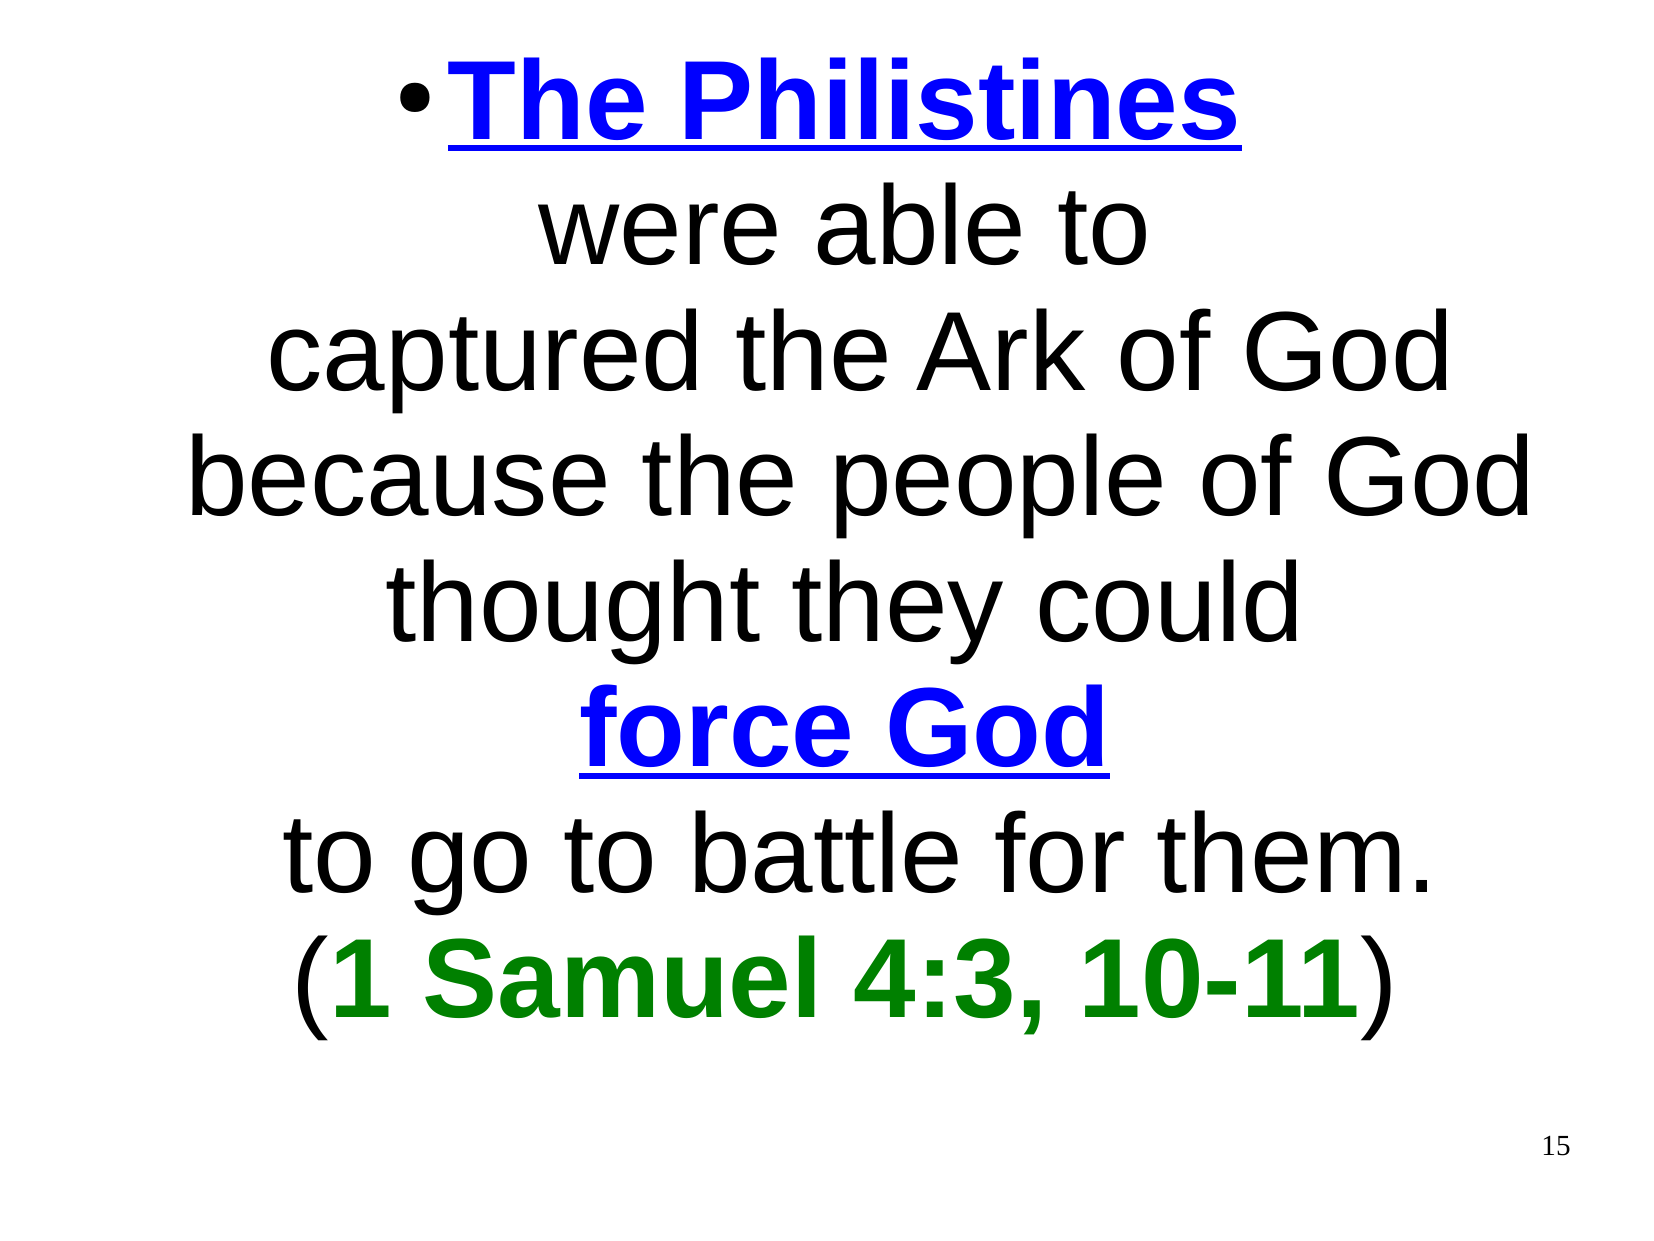

# The Philistines were able to captured the Ark of God because the people of God thought they could force God to go to battle for them. (1 Samuel 4:3, 10-11)
15